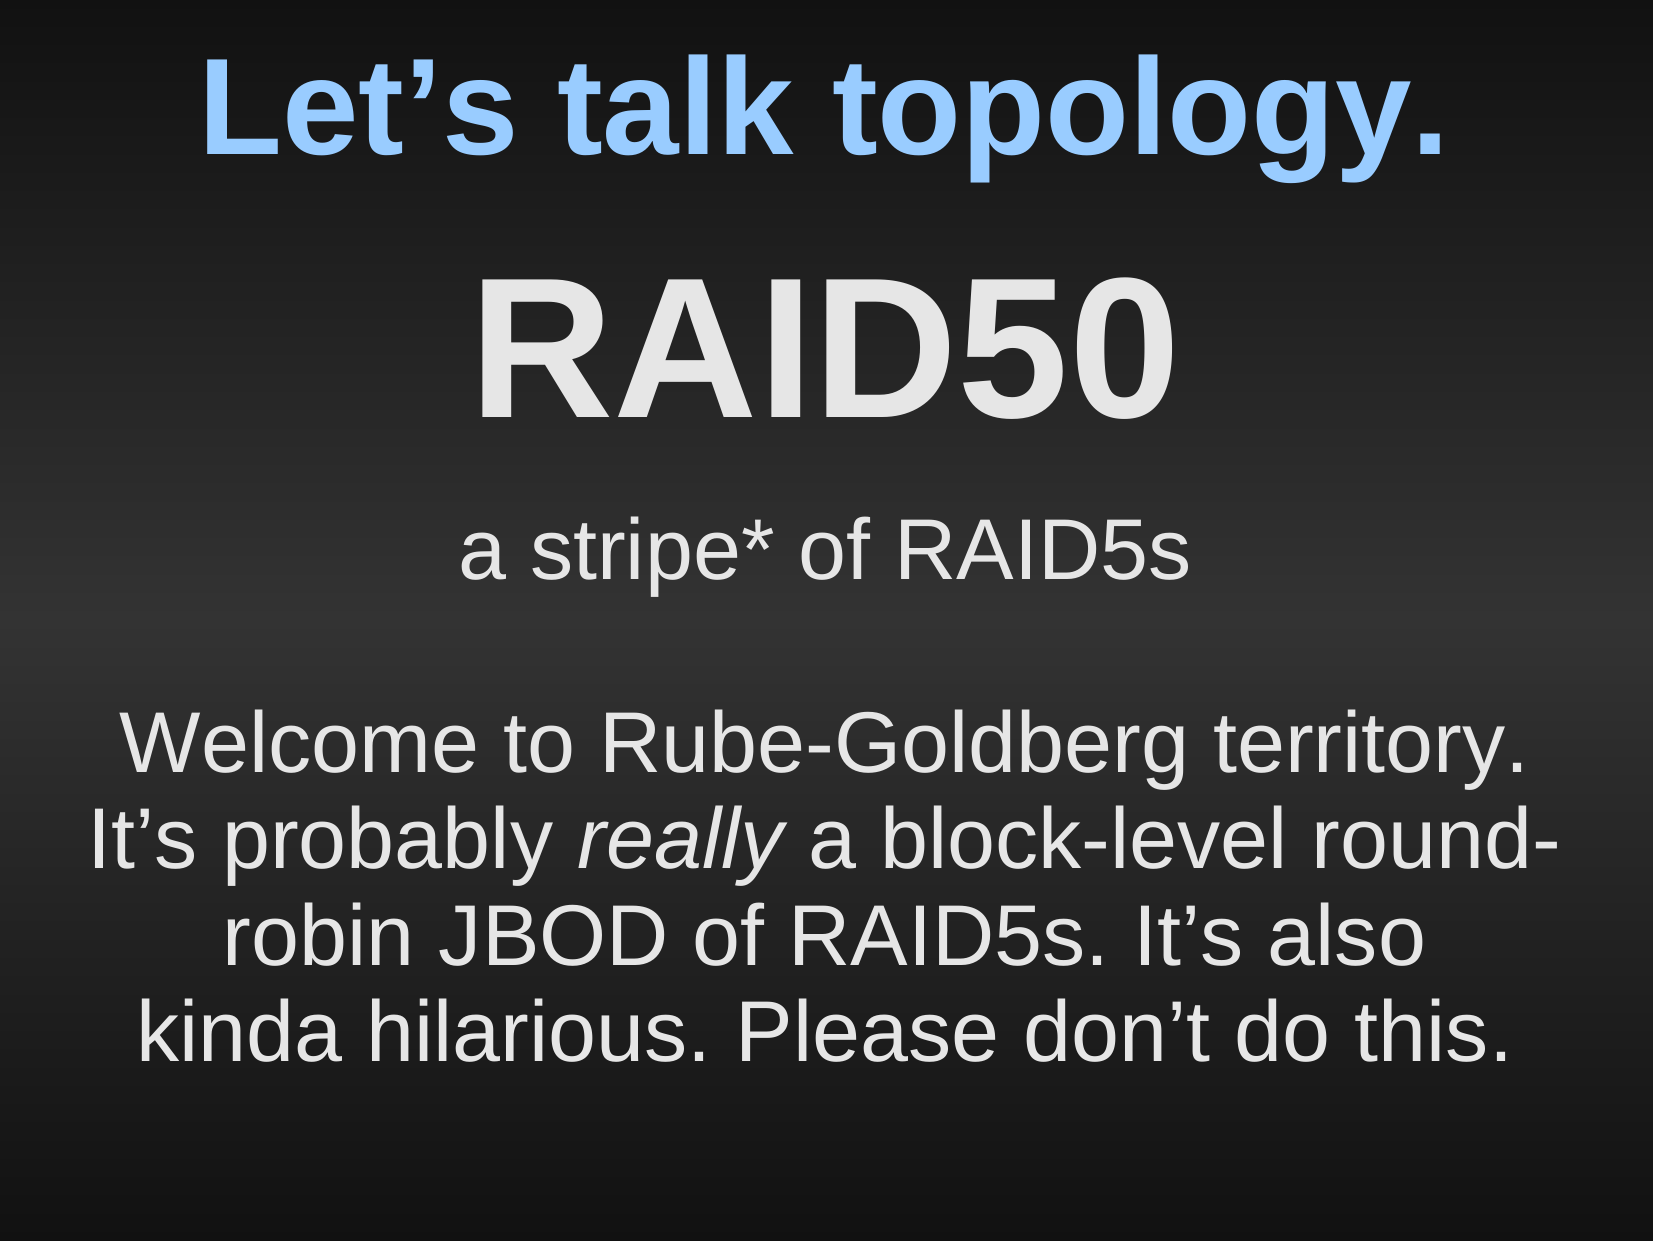

# Let’s talk topology.
RAID50
a stripe* of RAID5s
Welcome to Rube-Goldberg territory.
It’s probably really a block-level round-robin JBOD of RAID5s. It’s also
kinda hilarious. Please don’t do this.